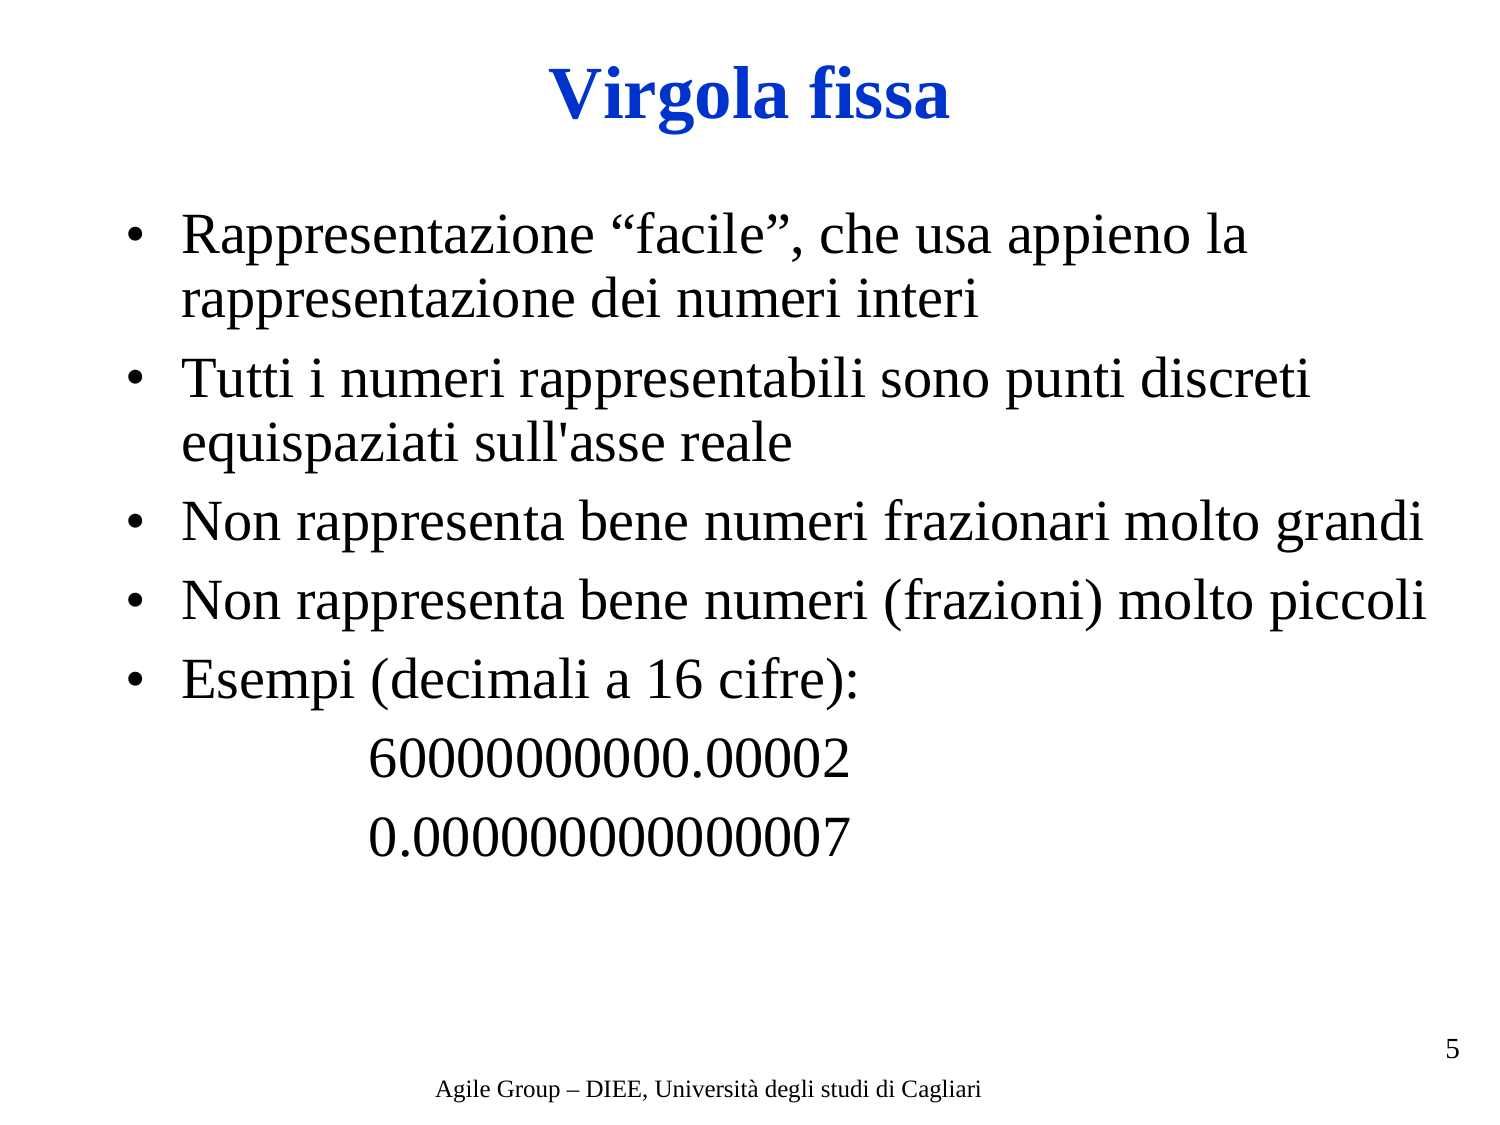

# Virgola fissa
Rappresentazione “facile”, che usa appieno la rappresentazione dei numeri interi
Tutti i numeri rappresentabili sono punti discreti equispaziati sull'asse reale
Non rappresenta bene numeri frazionari molto grandi
Non rappresenta bene numeri (frazioni) molto piccoli
Esempi (decimali a 16 cifre):
 	 	60000000000.00002
 		0.000000000000007
5